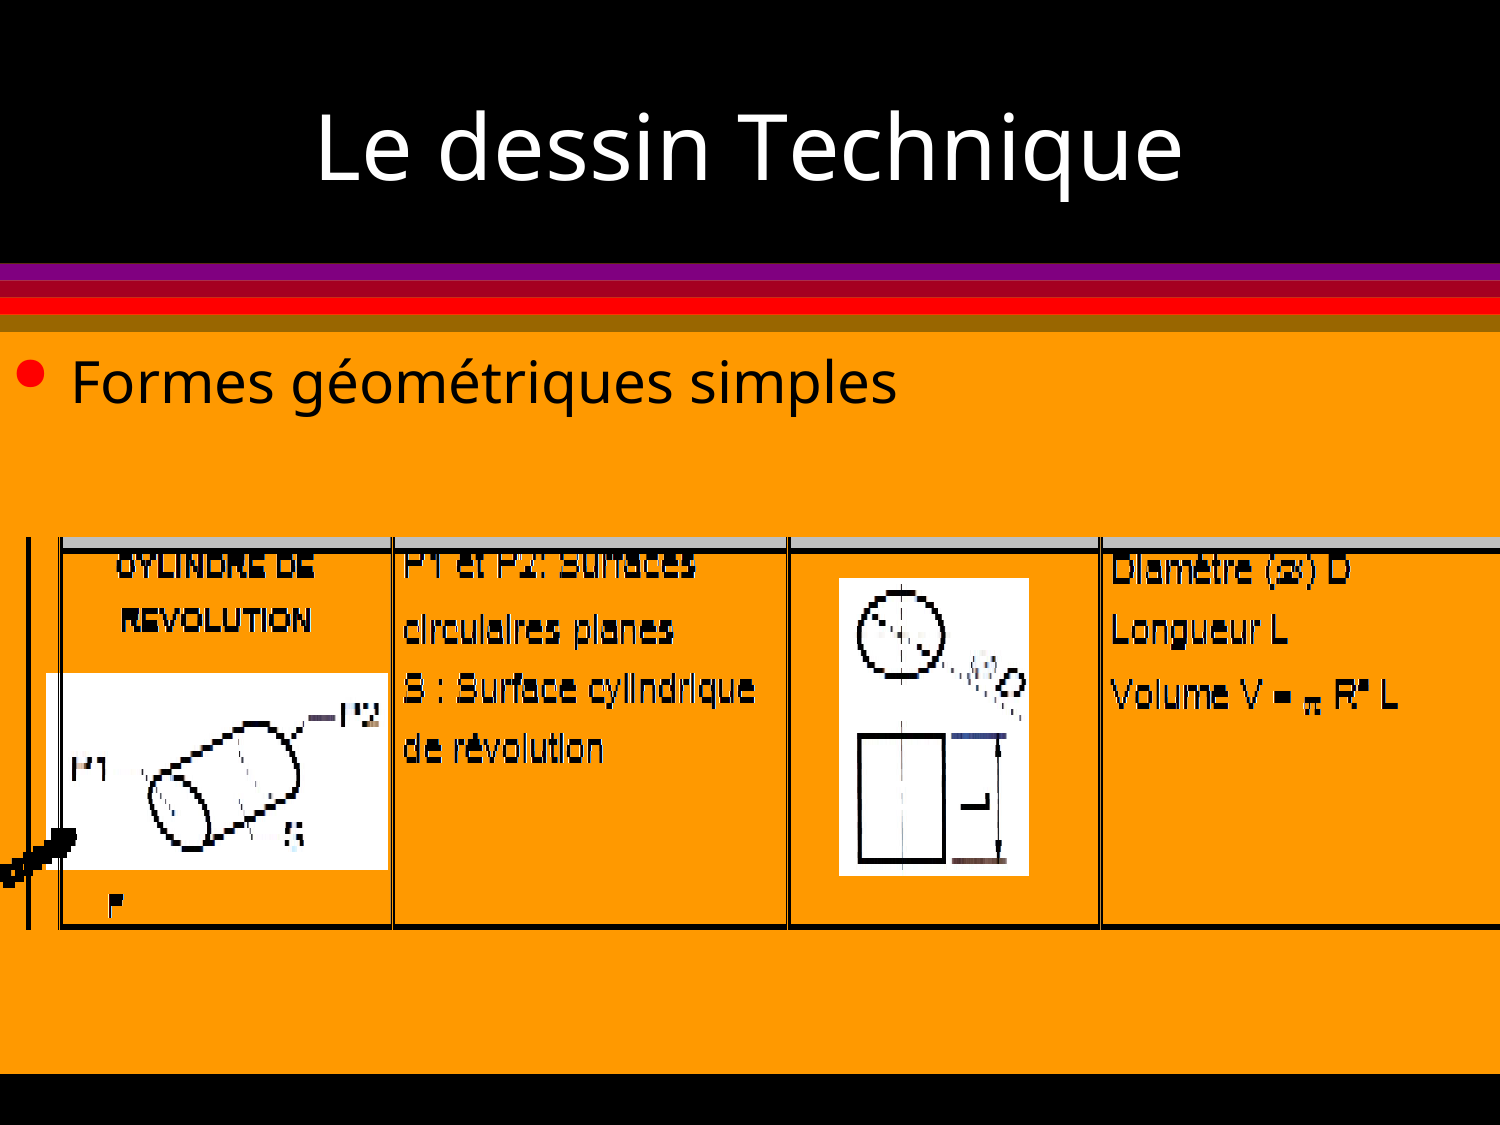

Le dessin Technique
# Formes géométriques simples